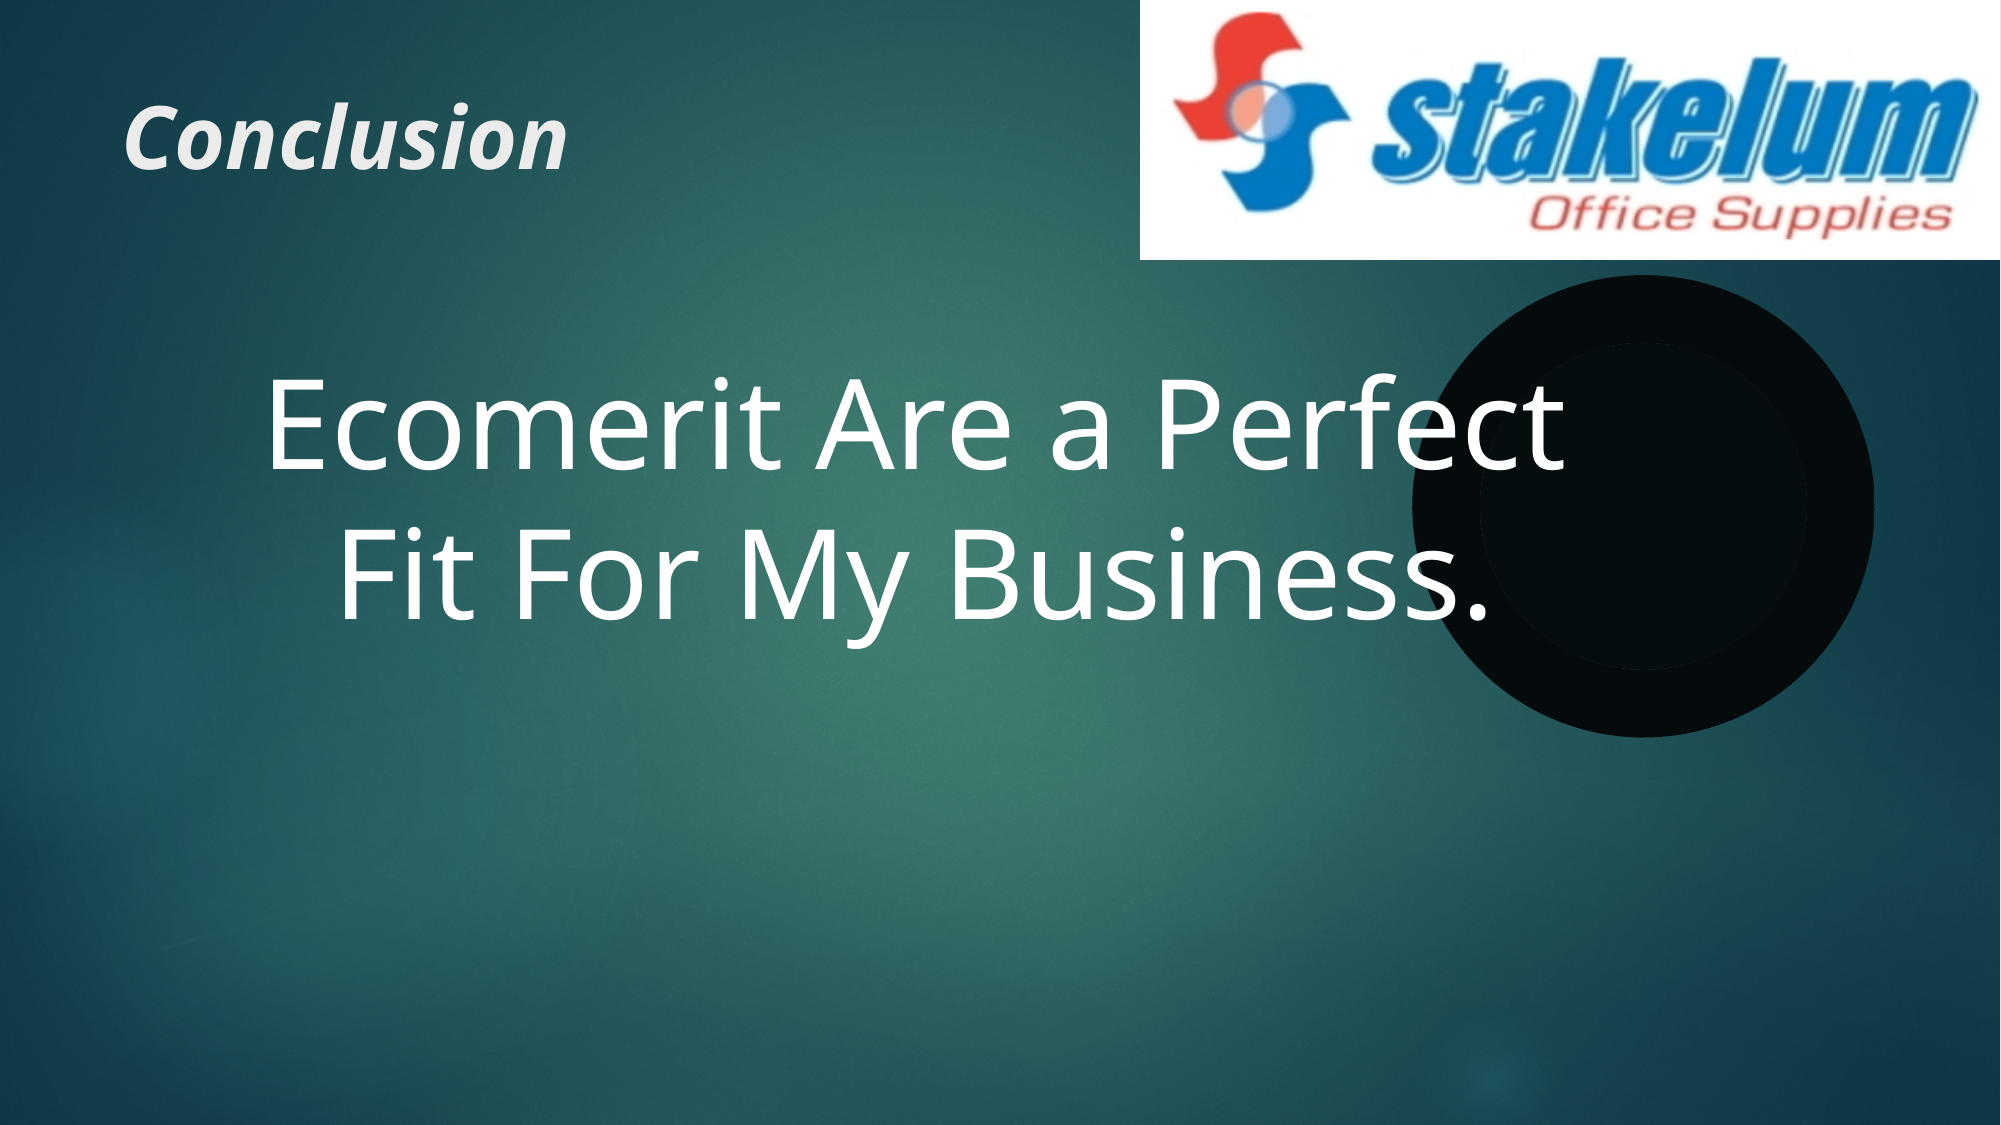

# Conclusion
Ecomerit Are a Perfect Fit For My Business.